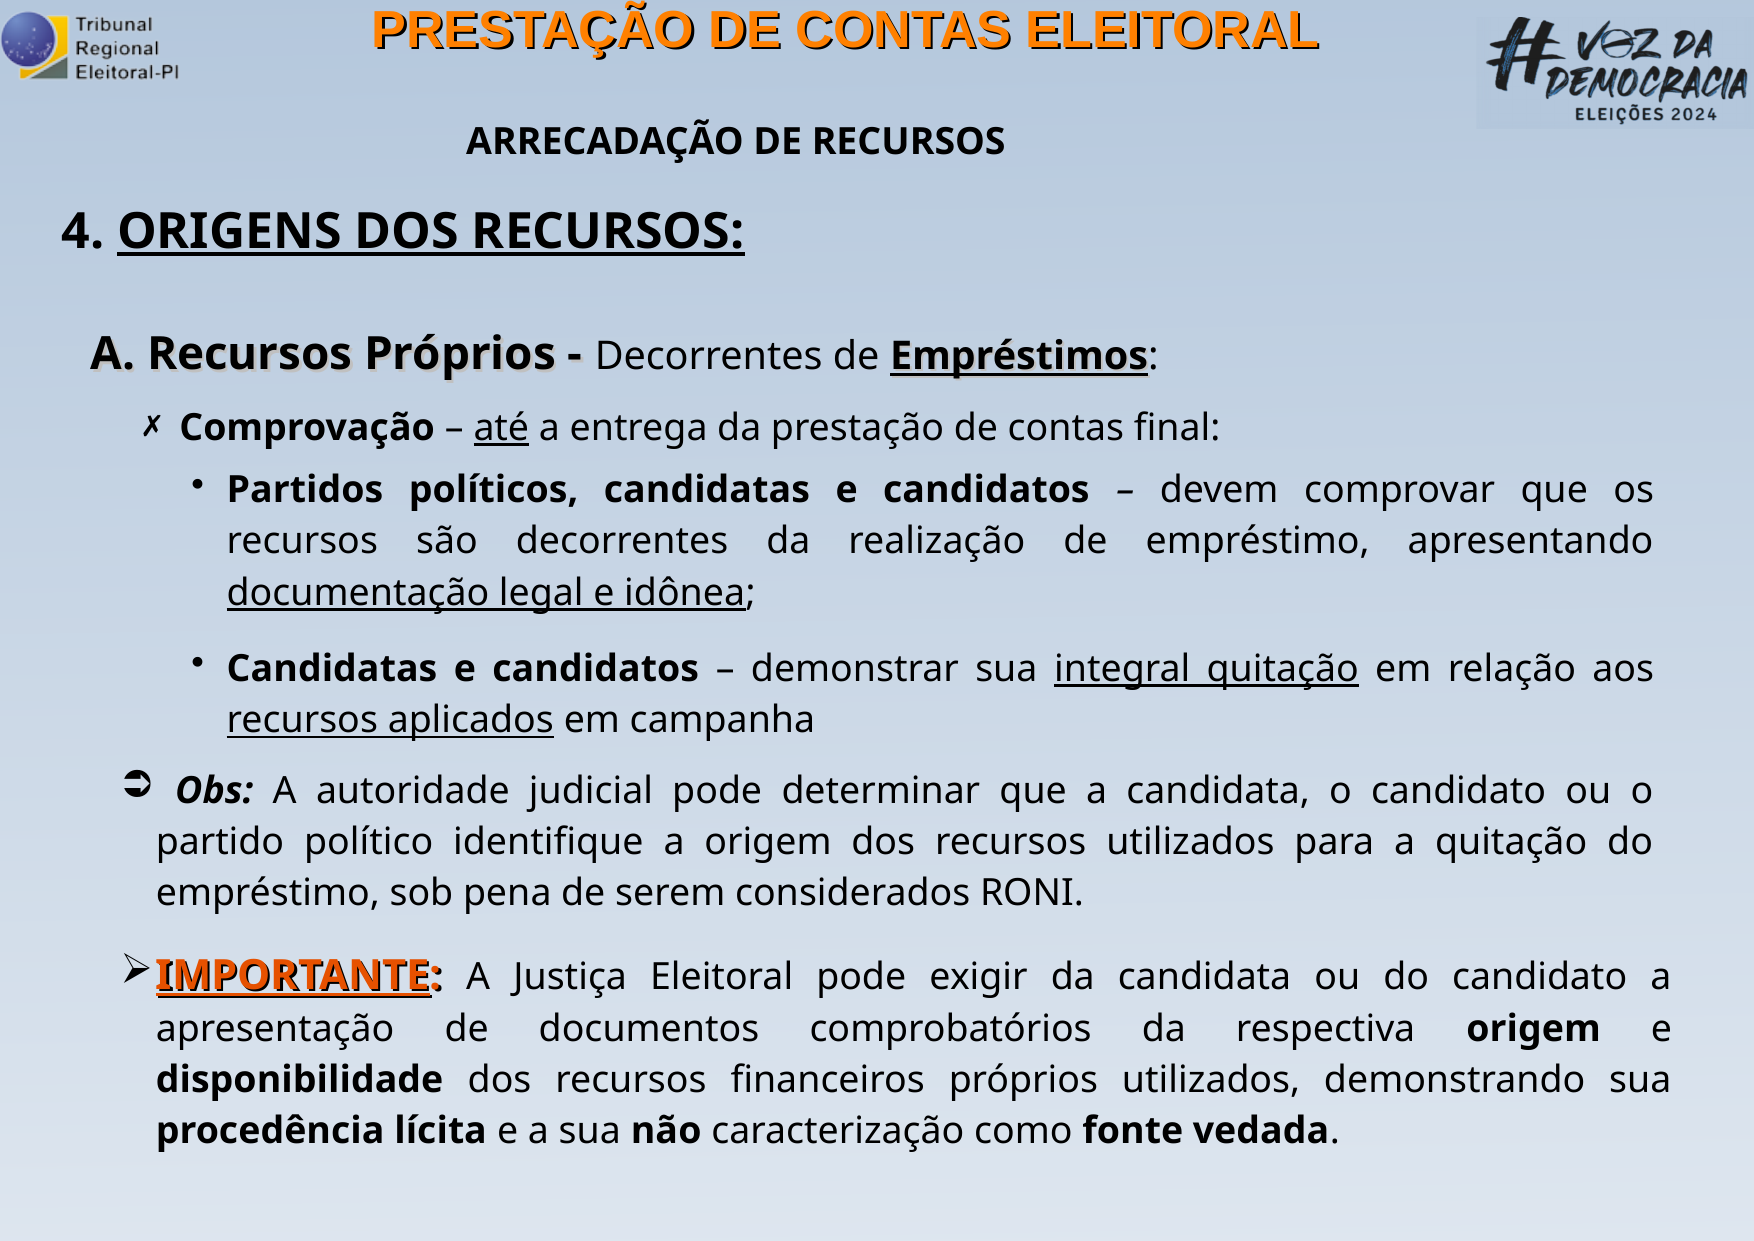

# PRESTAÇÃO DE CONTAS ELEITORAL
ARRECADAÇÃO DE RECURSOS
ORIGENS DOS RECURSOS:
A. Recursos Próprios - Decorrentes de Empréstimos:
Comprovação – até a entrega da prestação de contas final:
Partidos políticos, candidatas e candidatos – devem comprovar que os recursos são decorrentes da realização de empréstimo, apresentando documentação legal e idônea;
Candidatas e candidatos – demonstrar sua integral quitação em relação aos recursos aplicados em campanha
 Obs: A autoridade judicial pode determinar que a candidata, o candidato ou o partido político identifique a origem dos recursos utilizados para a quitação do empréstimo, sob pena de serem considerados RONI.
IMPORTANTE: A Justiça Eleitoral pode exigir da candidata ou do candidato a apresentação de documentos comprobatórios da respectiva origem e disponibilidade dos recursos financeiros próprios utilizados, demonstrando sua procedência lícita e a sua não caracterização como fonte vedada.